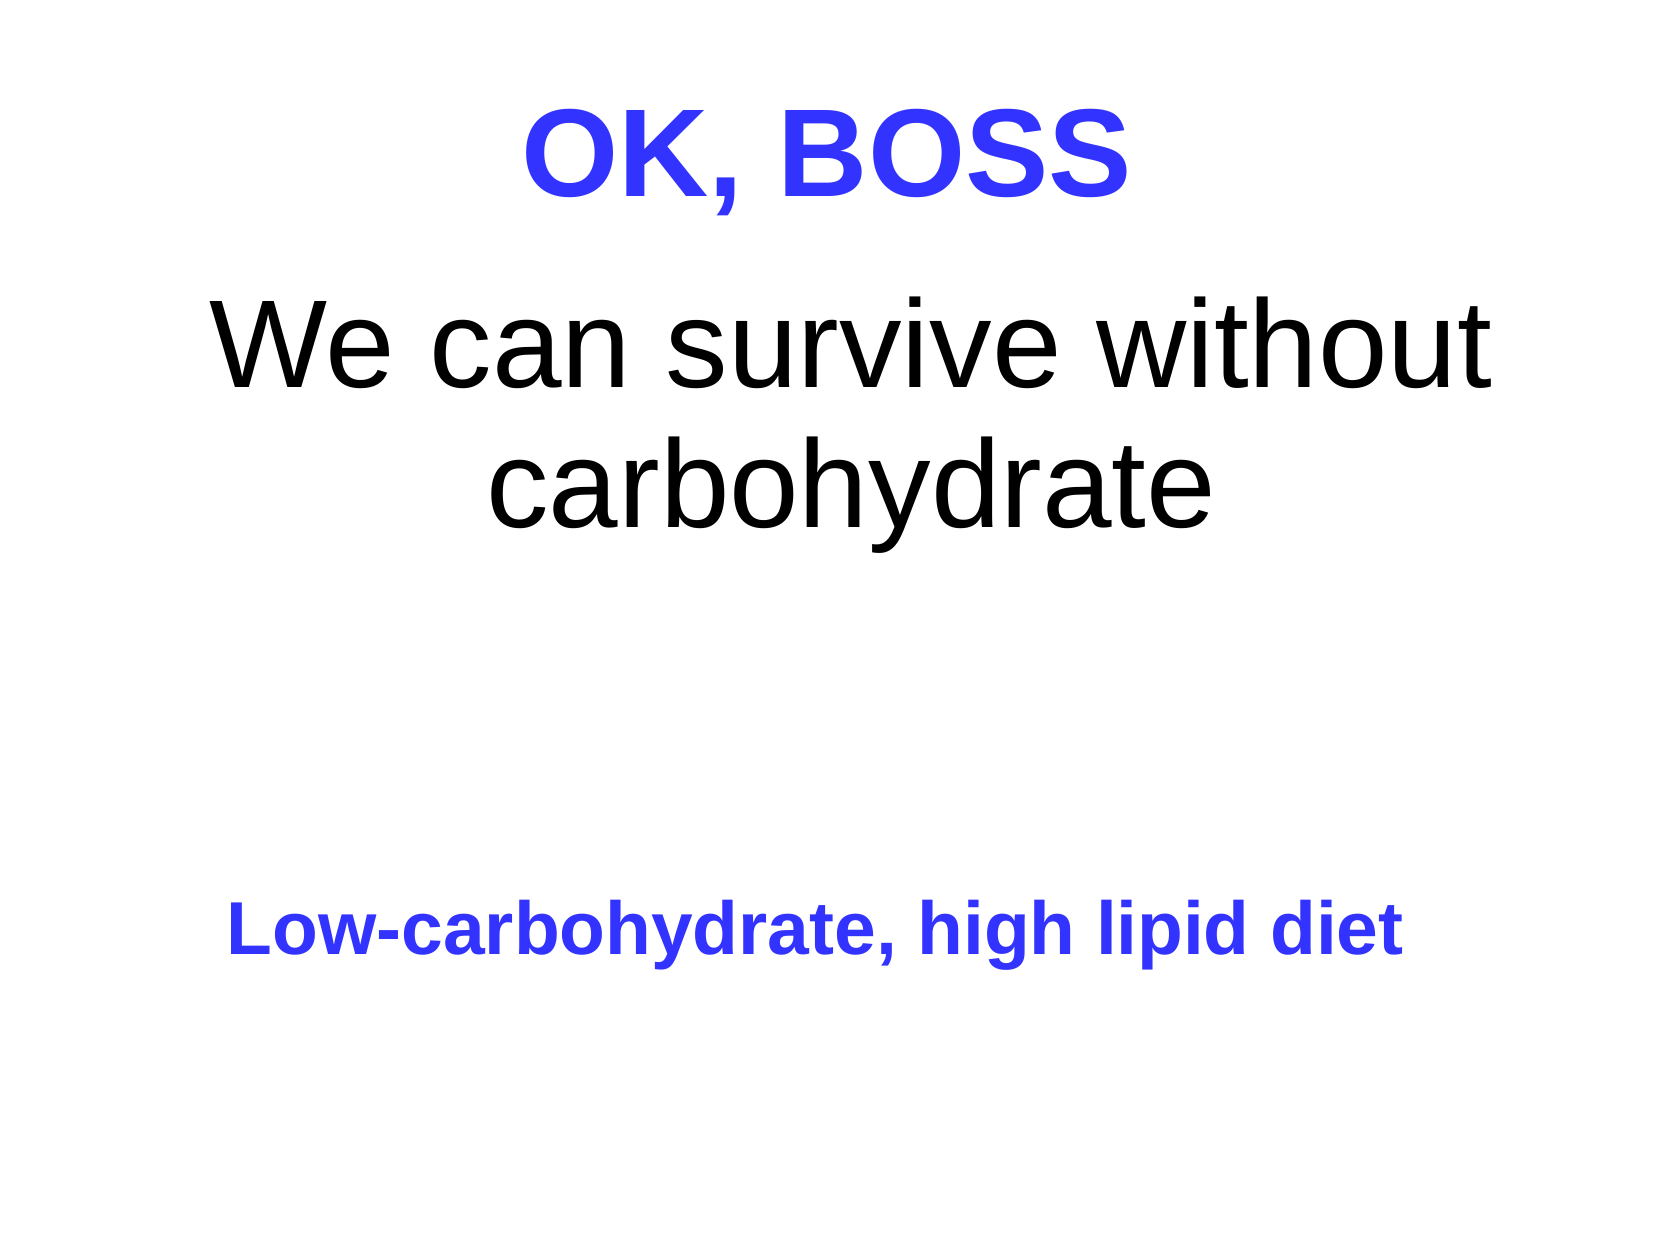

# OK, BOSS
We can survive without carbohydrate
Low-carbohydrate, high lipid diet